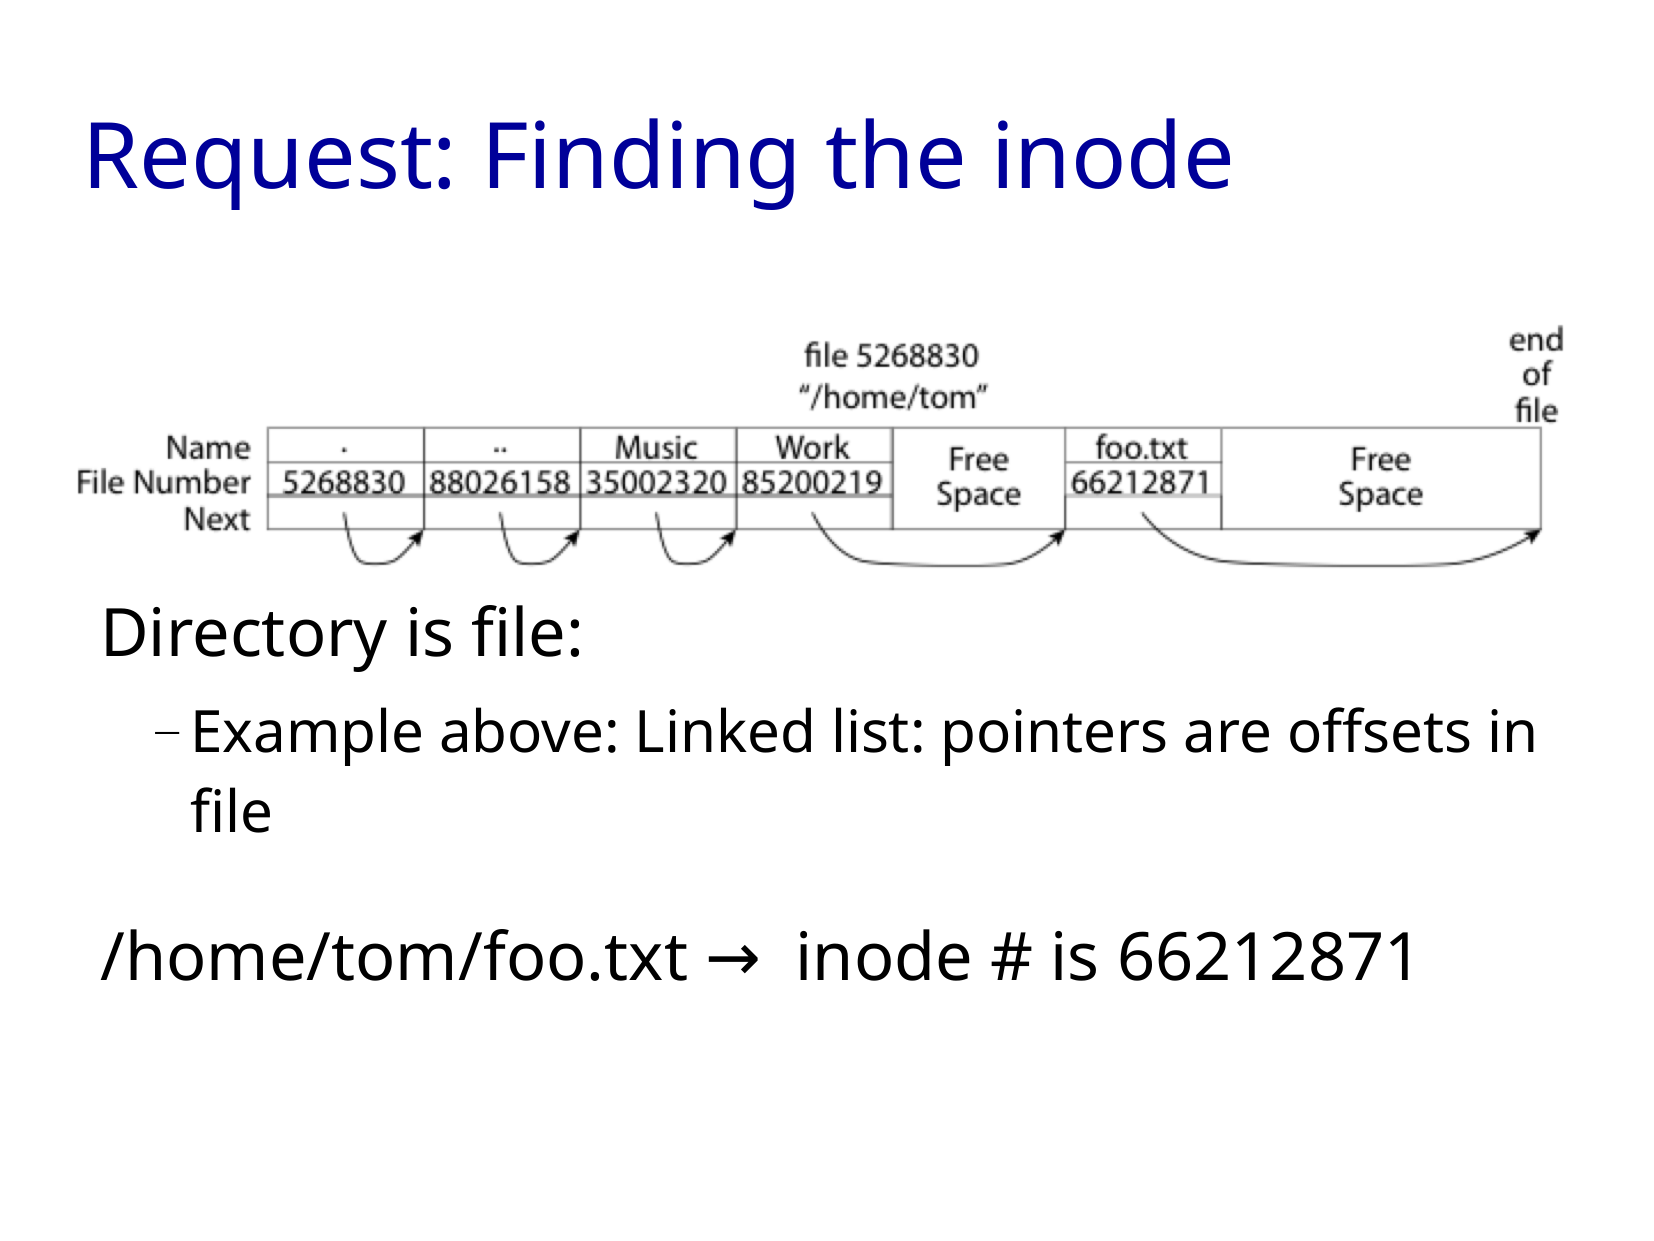

# Request: Finding the inode
Directory is file:
Example above: Linked list: pointers are offsets in file
/home/tom/foo.txt → inode # is 66212871